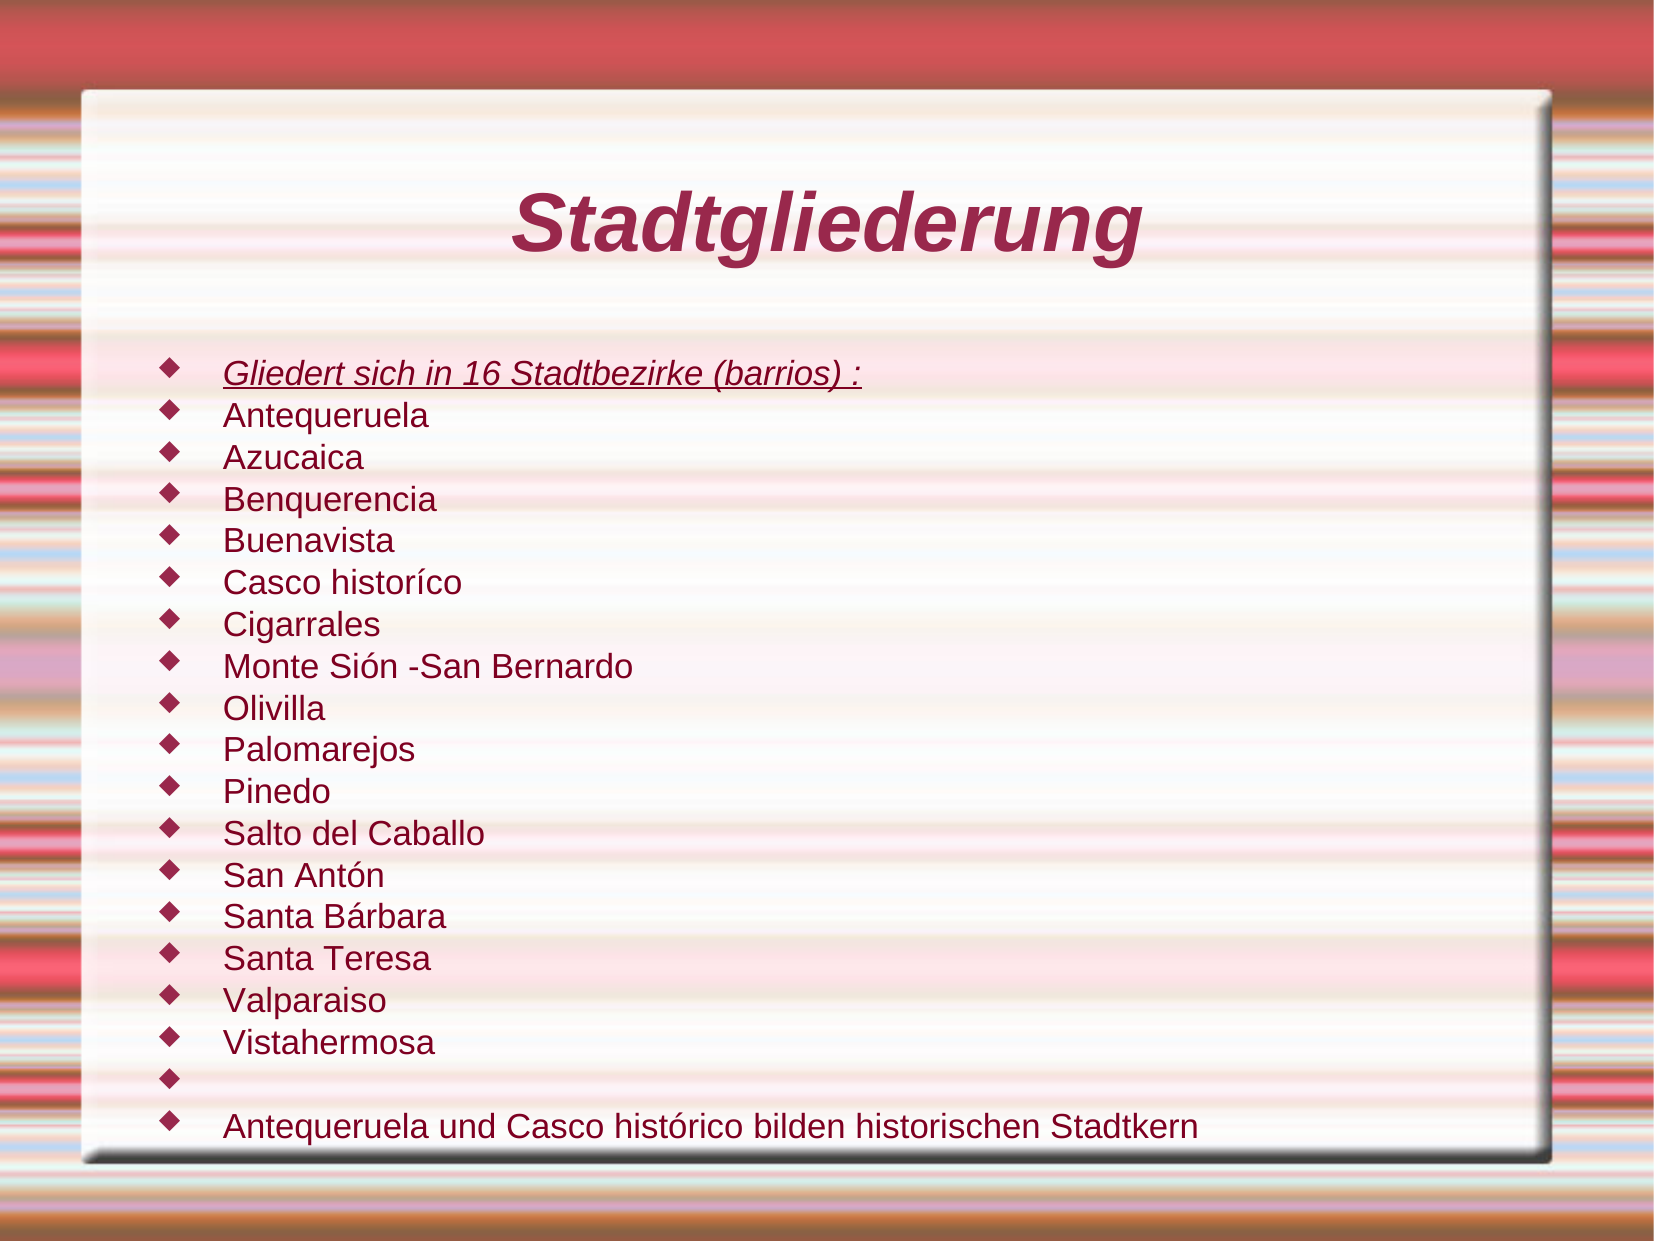

# Stadtgliederung
Gliedert sich in 16 Stadtbezirke (barrios) :
Antequeruela
Azucaica
Benquerencia
Buenavista
Casco historíco
Cigarrales
Monte Sión -San Bernardo
Olivilla
Palomarejos
Pinedo
Salto del Caballo
San Antón
Santa Bárbara
Santa Teresa
Valparaiso
Vistahermosa
Antequeruela und Casco histórico bilden historischen Stadtkern